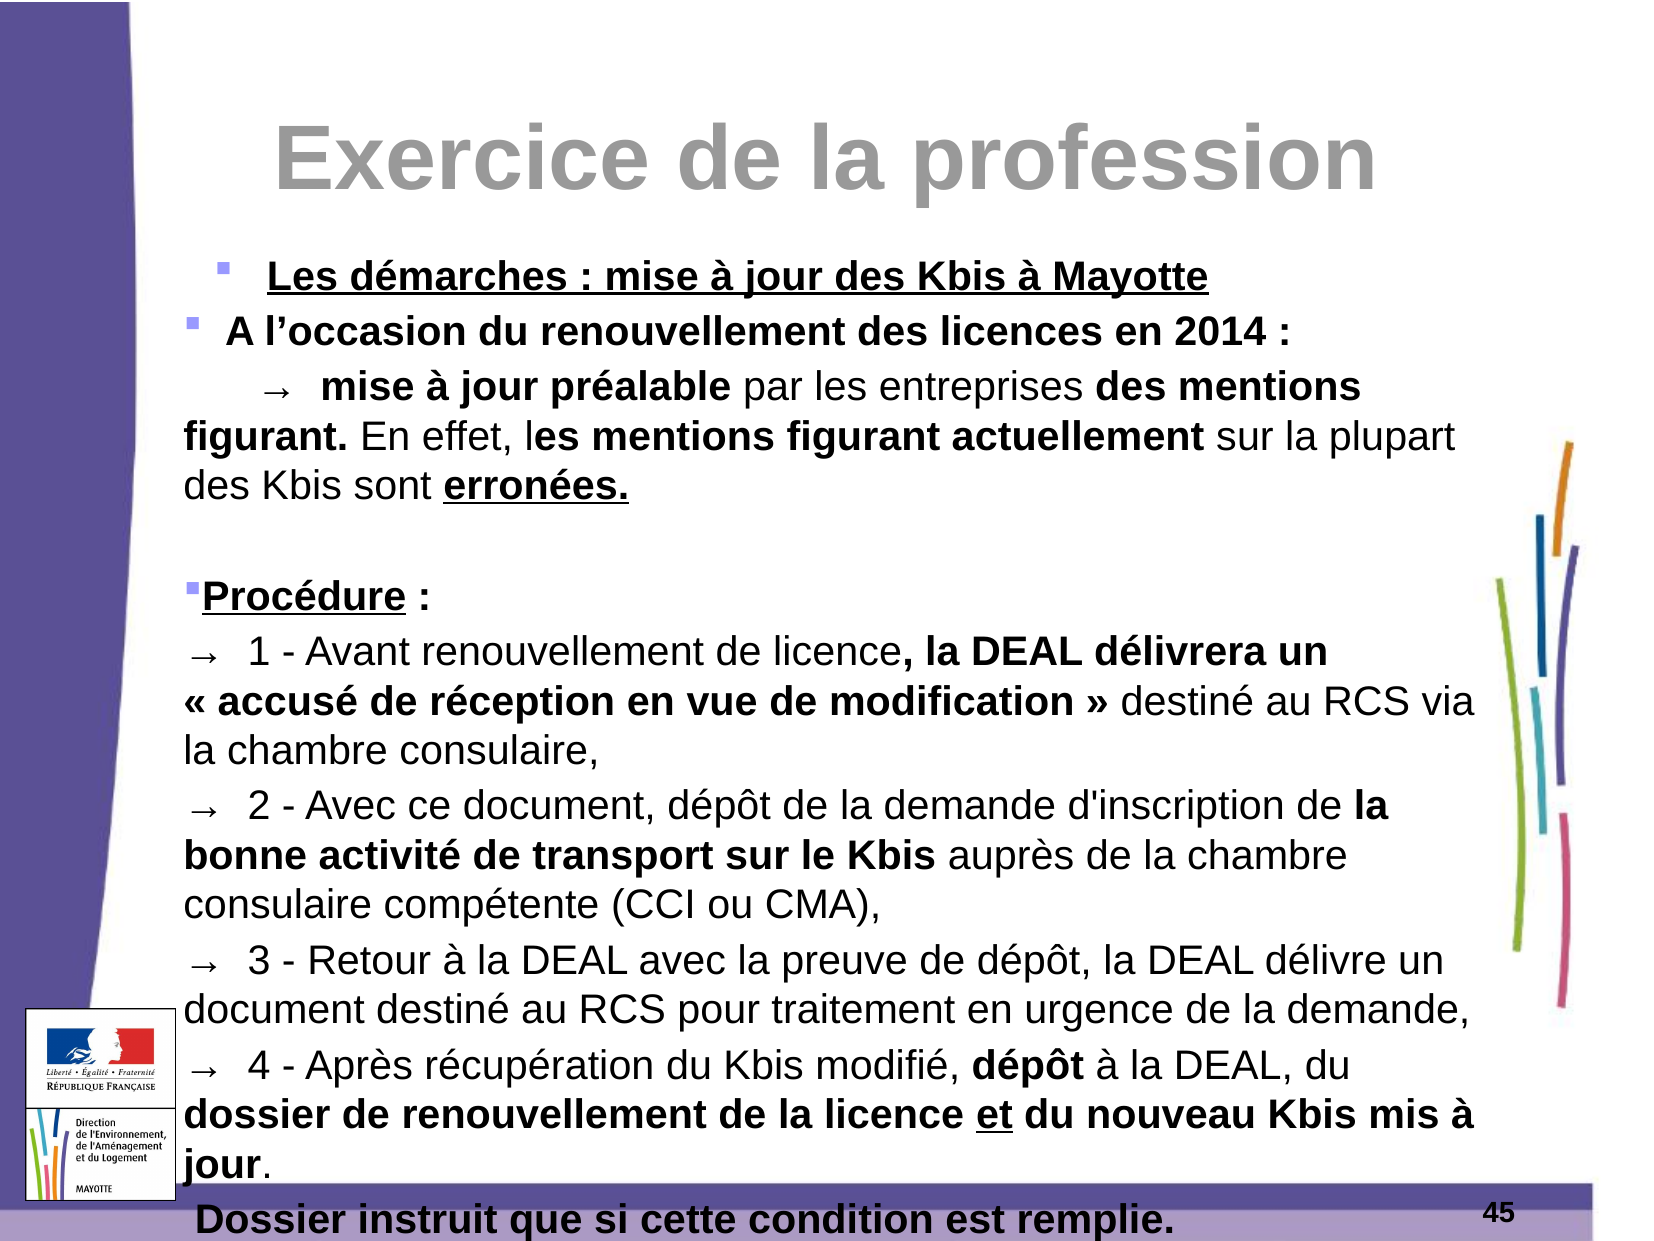

# Exercice de la profession
Les démarches : mise à jour des Kbis à Mayotte
 A l’occasion du renouvellement des licences en 2014 :
 	→ mise à jour préalable par les entreprises des mentions figurant. En effet, les mentions figurant actuellement sur la plupart des Kbis sont erronées.
Procédure :
→ 1 - Avant renouvellement de licence, la DEAL délivrera un « accusé de réception en vue de modification » destiné au RCS via la chambre consulaire,
→ 2 - Avec ce document, dépôt de la demande d'inscription de la bonne activité de transport sur le Kbis auprès de la chambre consulaire compétente (CCI ou CMA),
→ 3 - Retour à la DEAL avec la preuve de dépôt, la DEAL délivre un document destiné au RCS pour traitement en urgence de la demande,
→ 4 - Après récupération du Kbis modifié, dépôt à la DEAL, du dossier de renouvellement de la licence et du nouveau Kbis mis à jour.
 Dossier instruit que si cette condition est remplie.